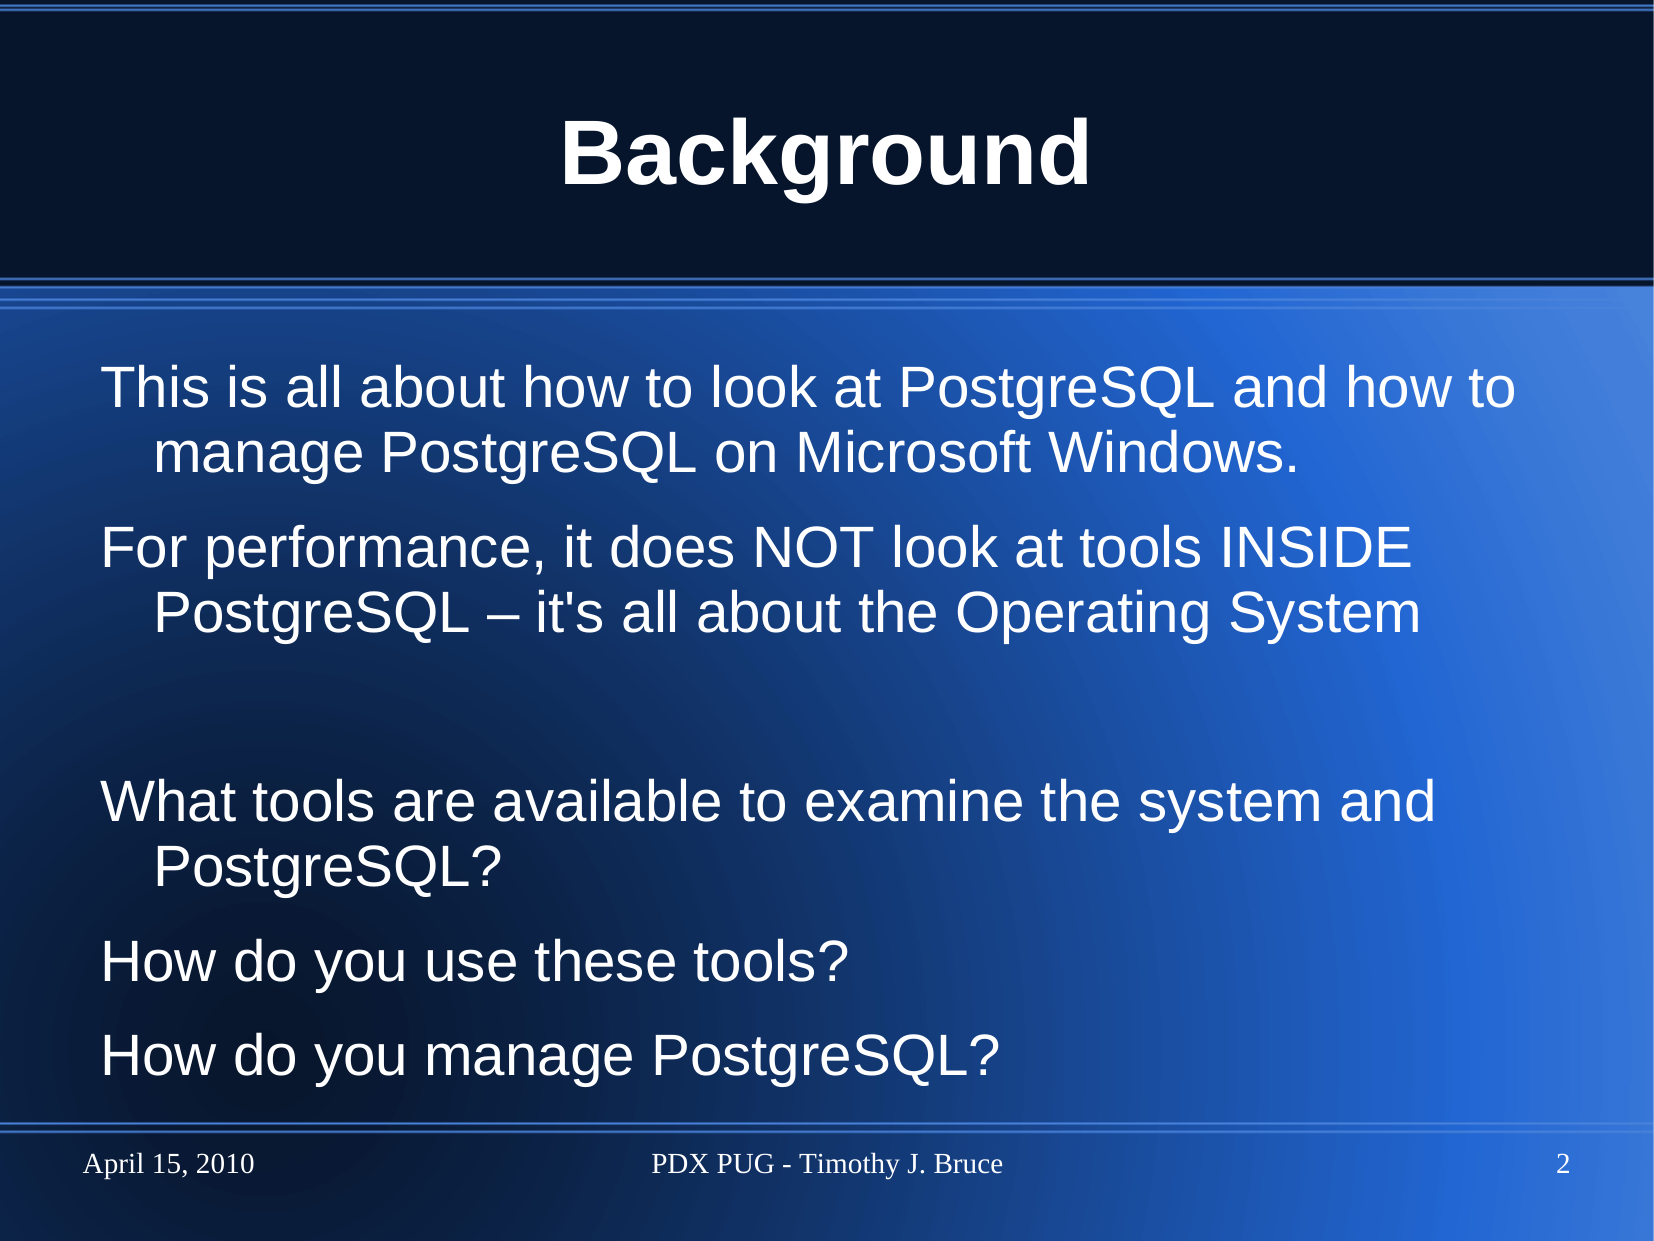

# Background
This is all about how to look at PostgreSQL and how to manage PostgreSQL on Microsoft Windows.
For performance, it does NOT look at tools INSIDE PostgreSQL – it's all about the Operating System
What tools are available to examine the system and PostgreSQL?
How do you use these tools?
How do you manage PostgreSQL?
April 15, 2010
PDX PUG - Timothy J. Bruce
2